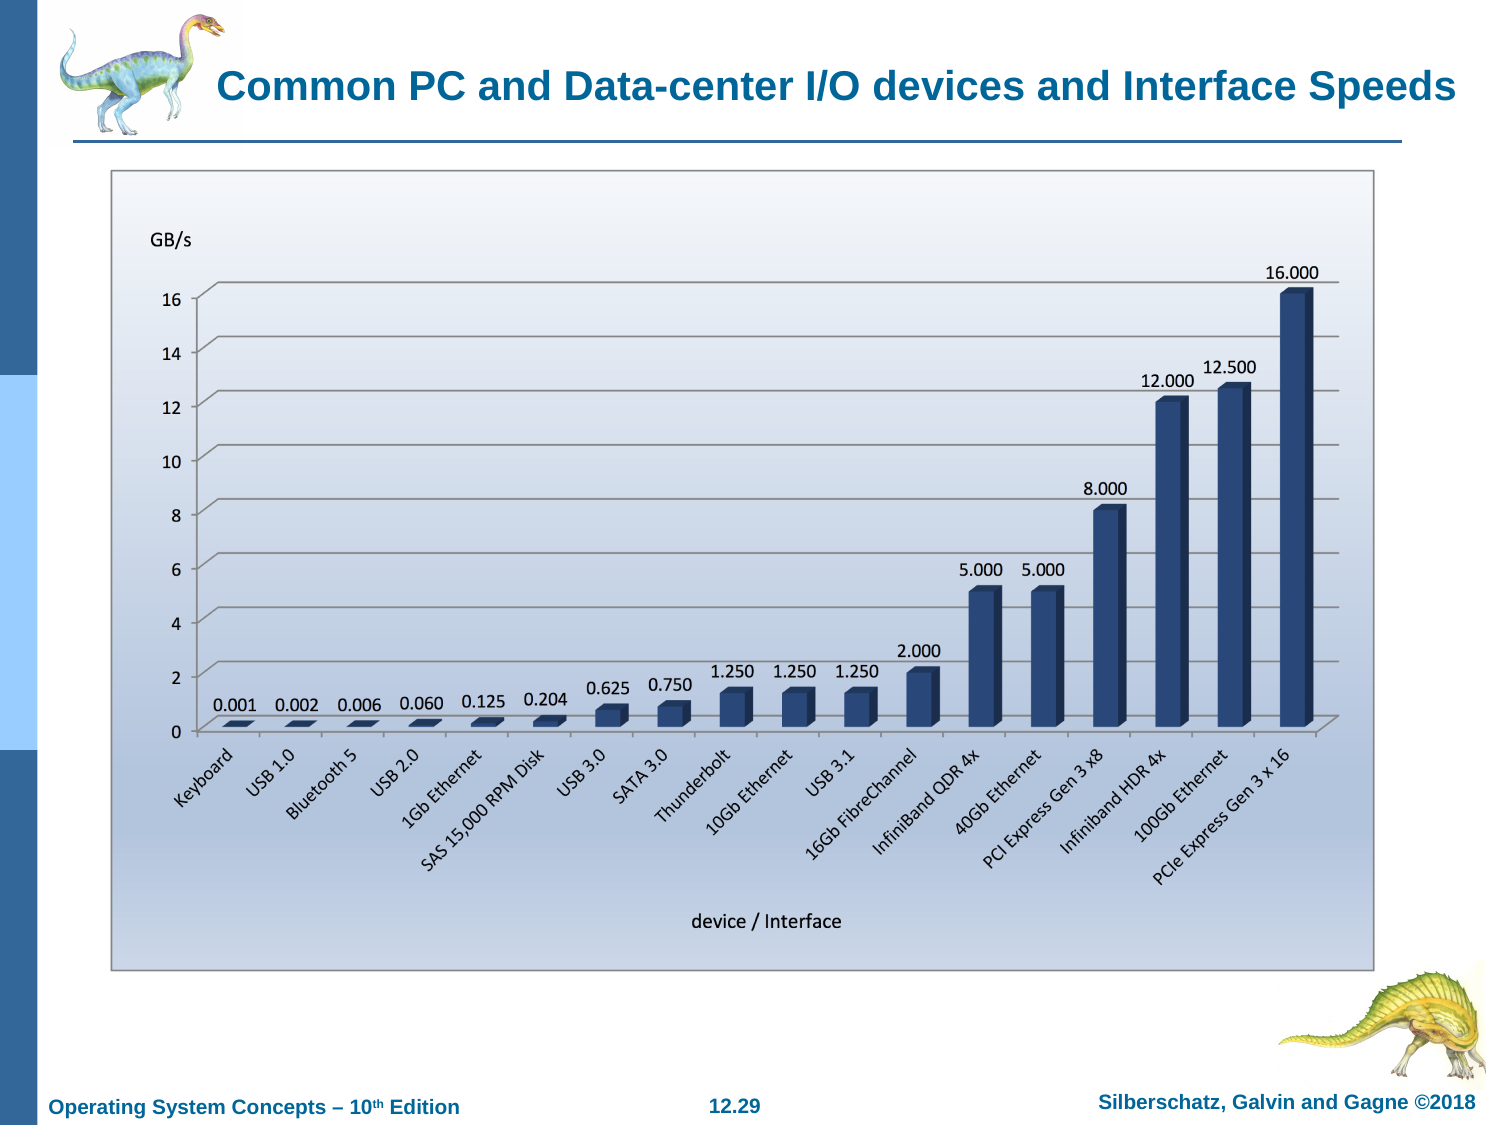

# Common PC and Data-center I/O devices and Interface Speeds